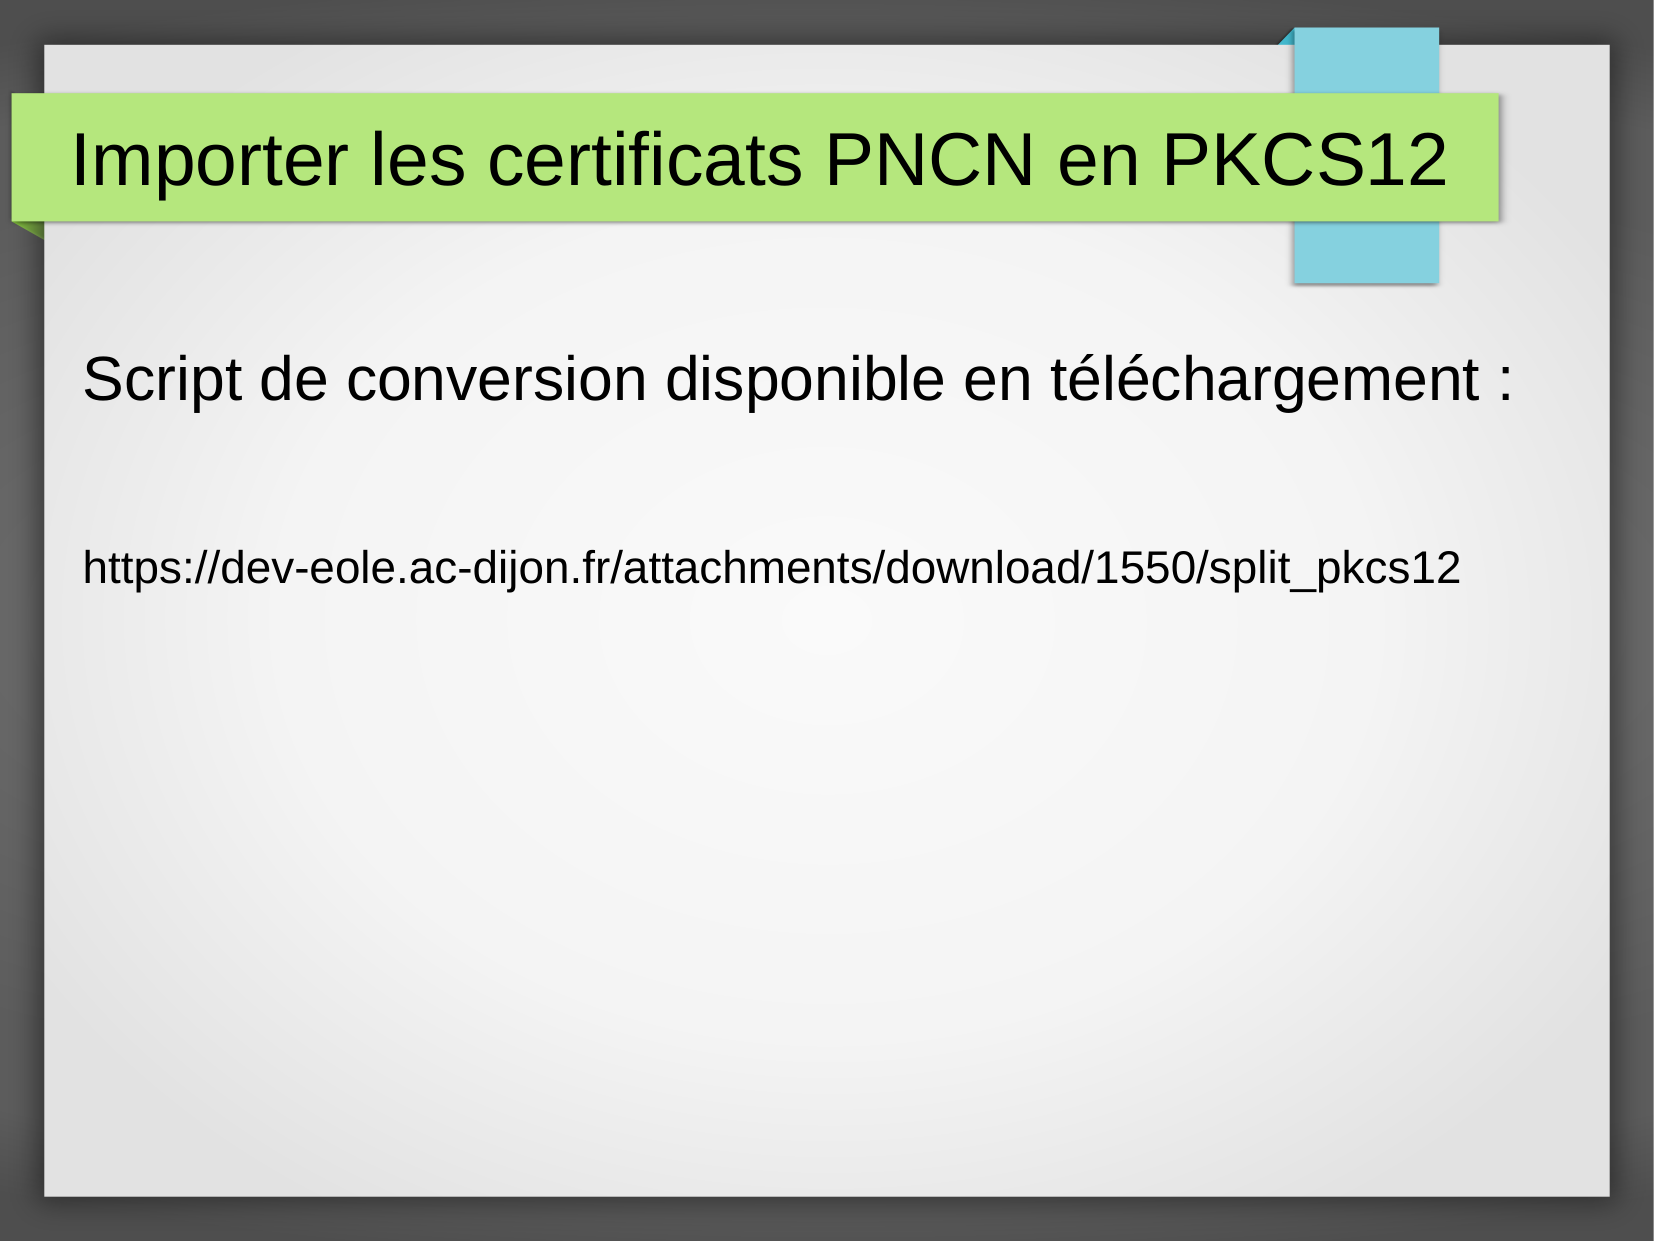

# Importer les certificats PNCN en PKCS12
Script de conversion disponible en téléchargement :
https://dev-eole.ac-dijon.fr/attachments/download/1550/split_pkcs12